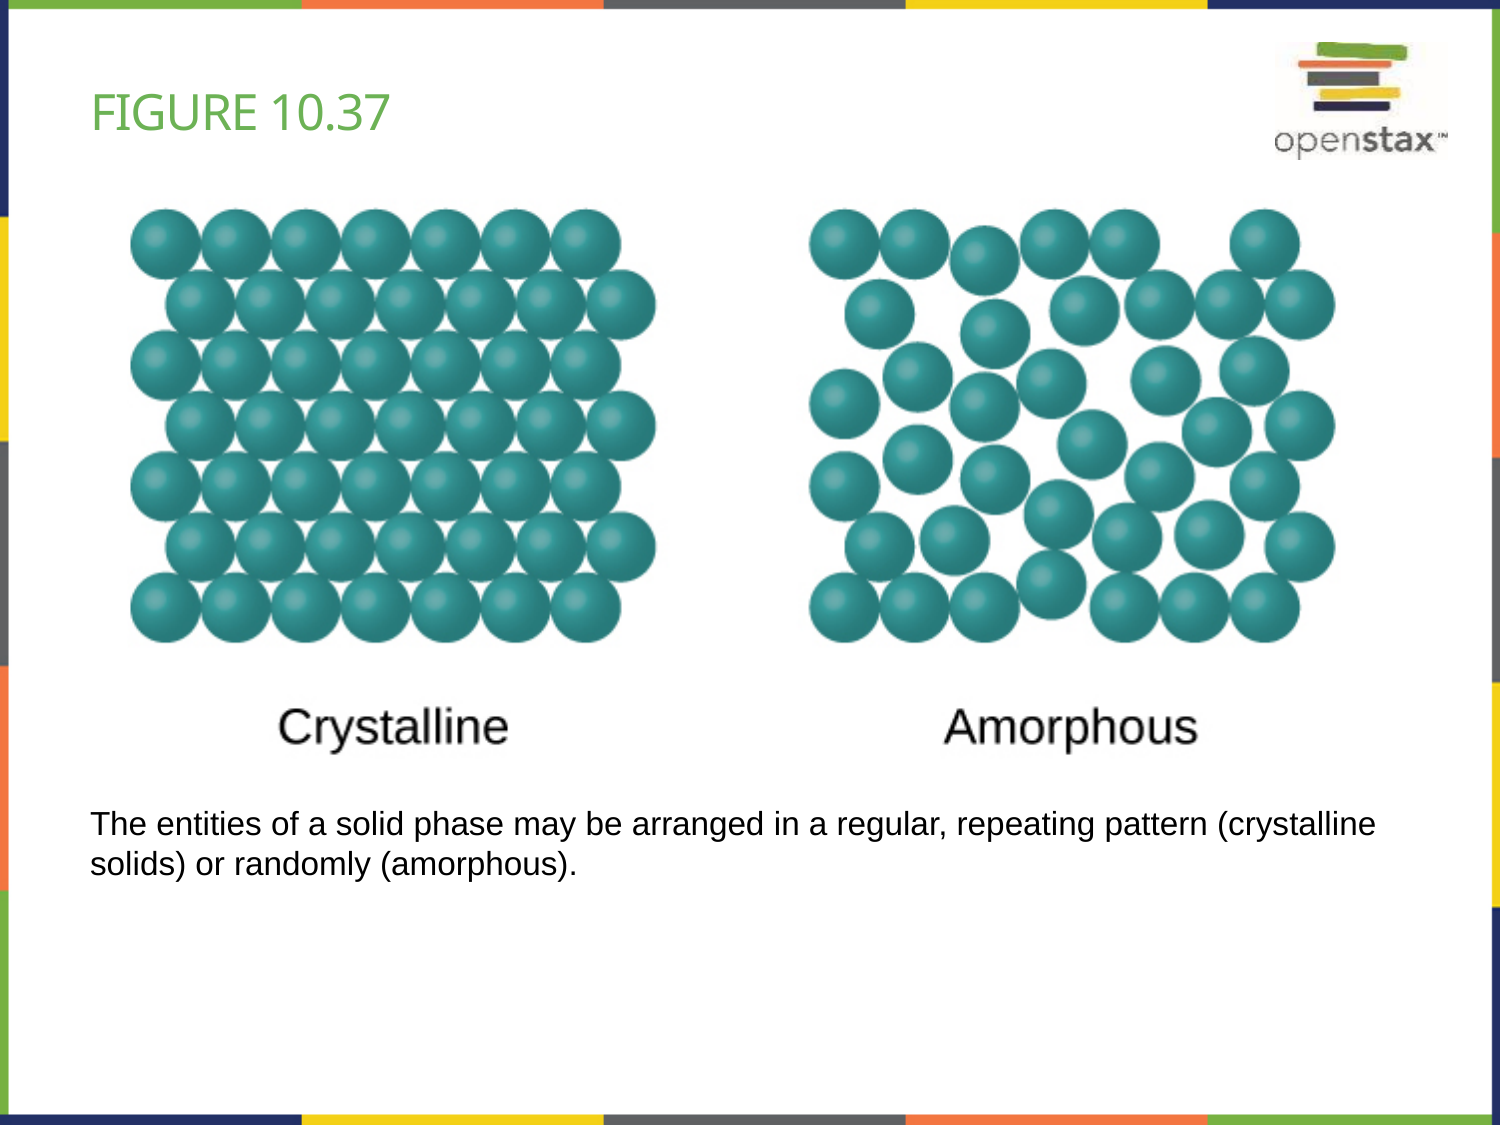

# Figure 10.37
The entities of a solid phase may be arranged in a regular, repeating pattern (crystalline solids) or randomly (amorphous).